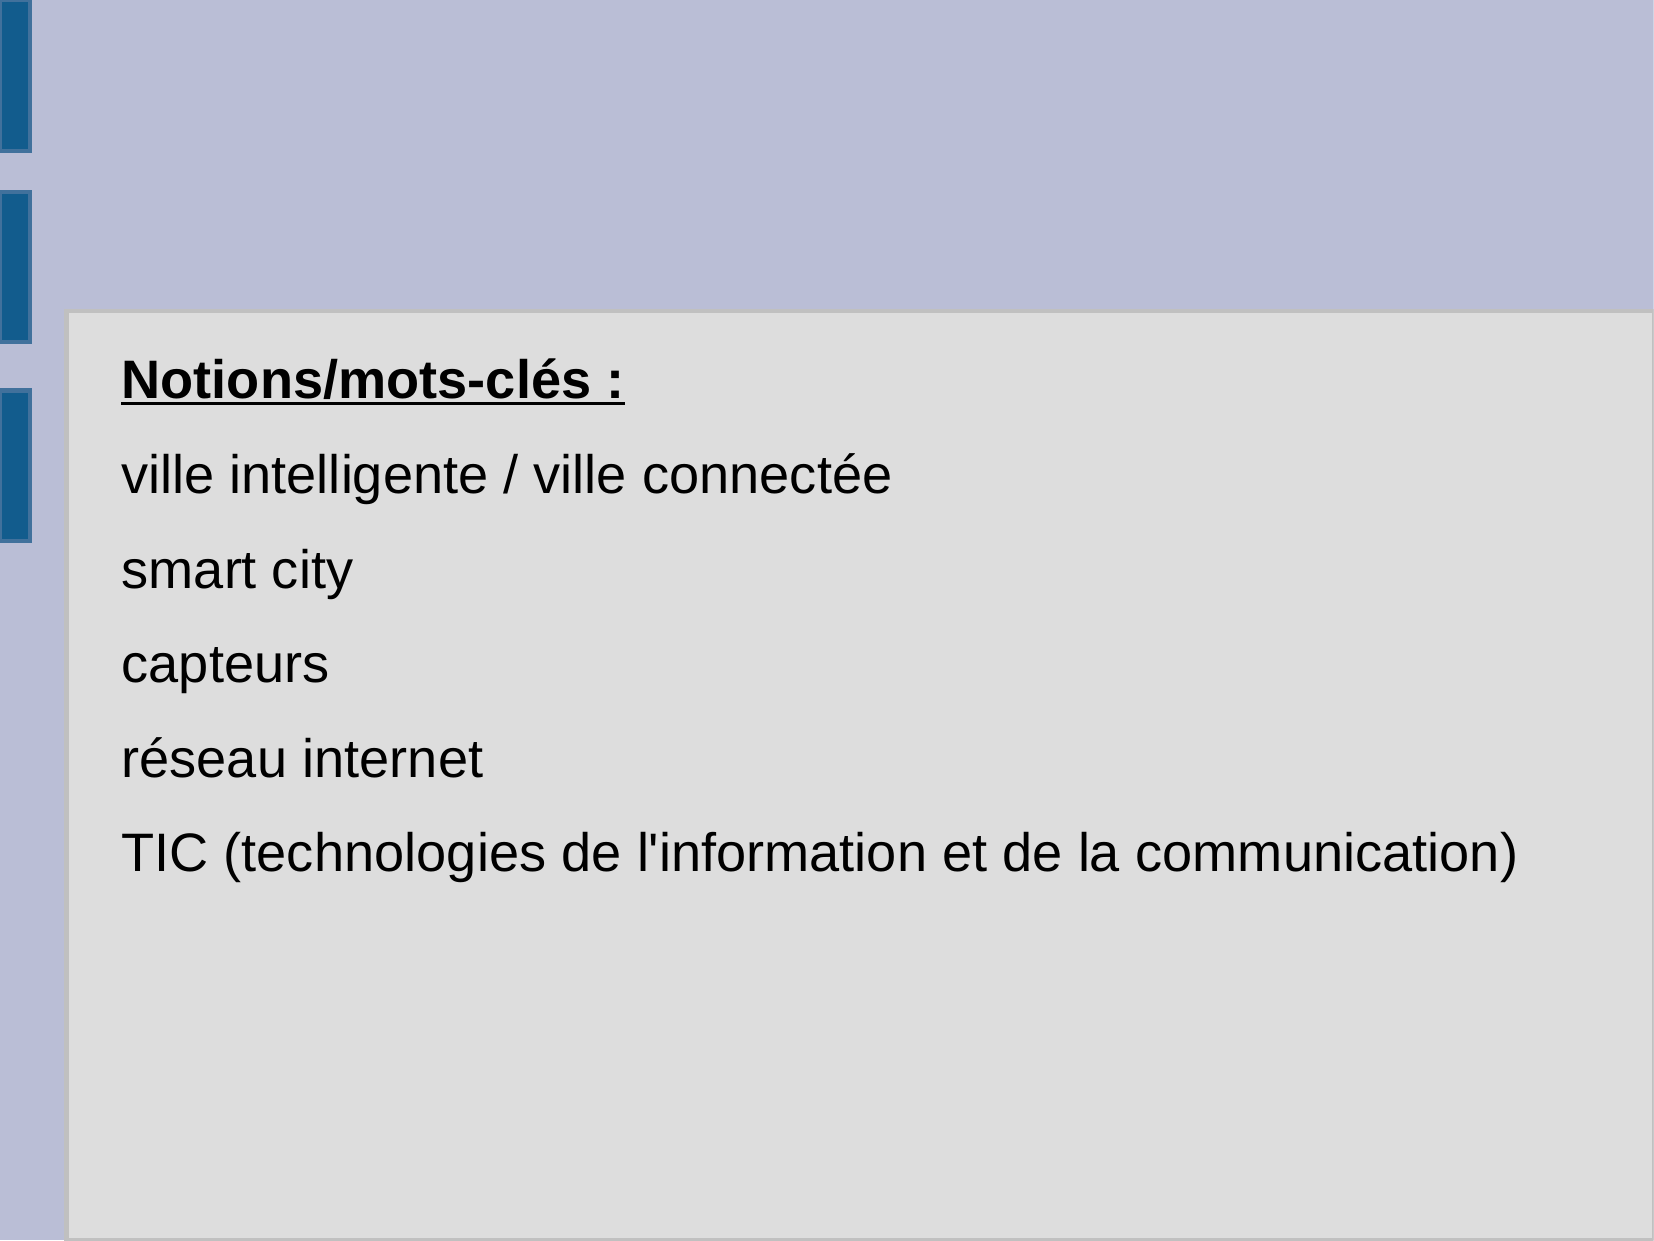

#
Notions/mots-clés :
ville intelligente / ville connectée
smart city
capteurs
réseau internet
TIC (technologies de l'information et de la communication)